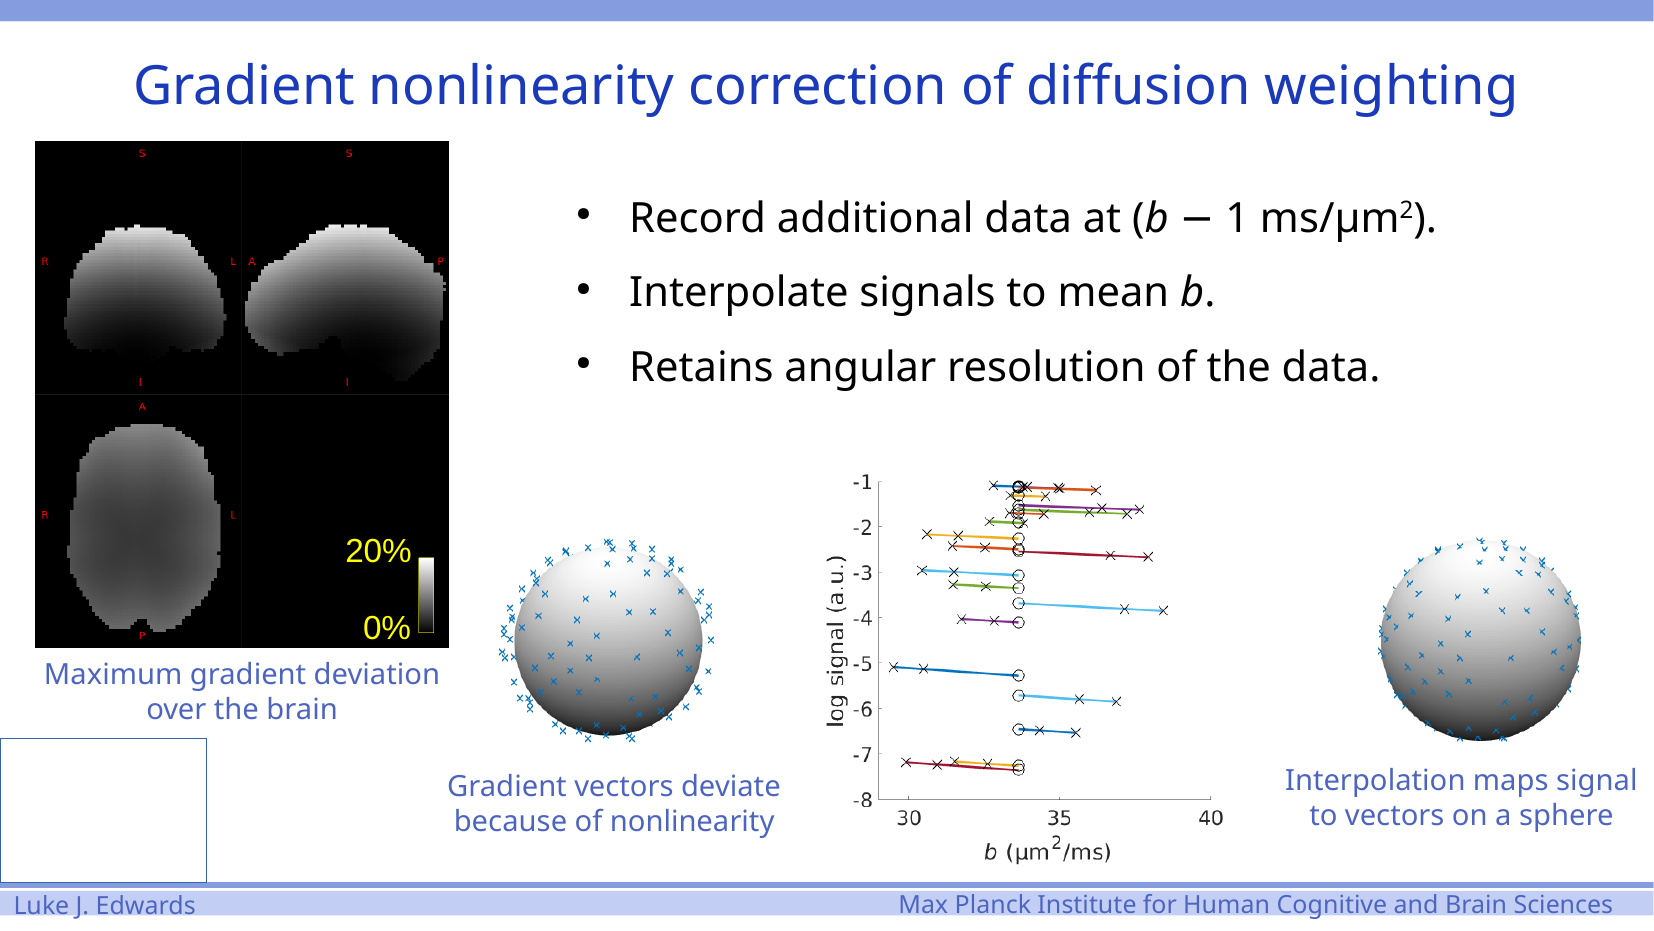

# Gradient nonlinearity correction of diffusion weighting
Record additional data at (b − 1 ms/µm2).
Interpolate signals to mean b.
Retains angular resolution of the data.
20%
0%
Maximum gradient deviation over the brain
Interpolation maps signal to vectors on a sphere
Gradient vectors deviate because of nonlinearity